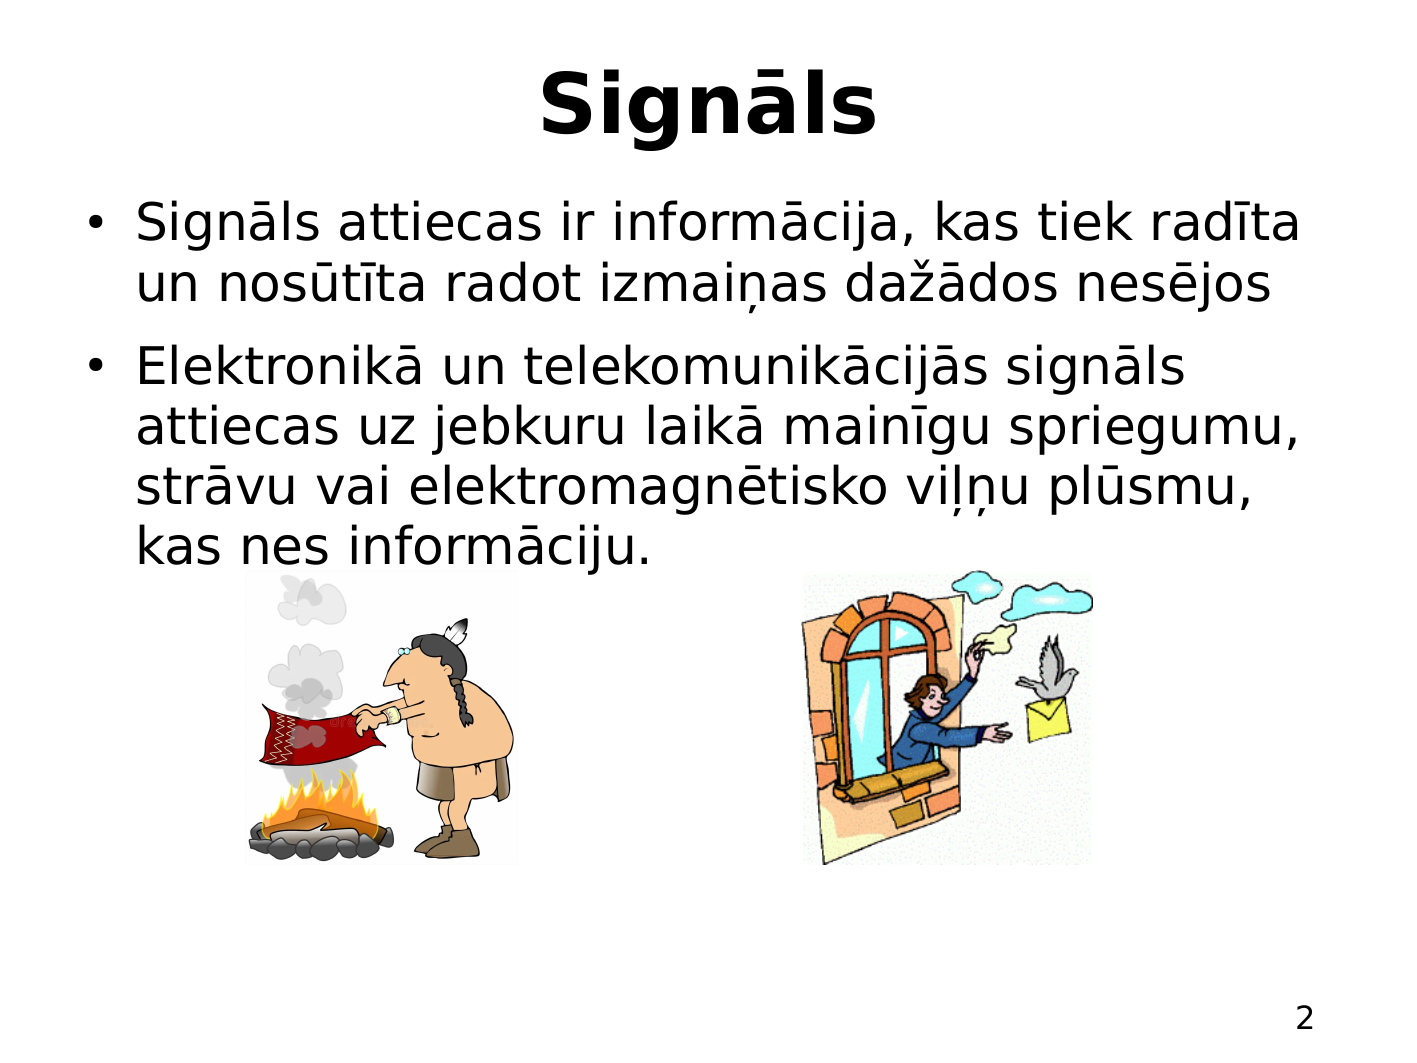

# Signāls
Signāls attiecas ir informācija, kas tiek radīta un nosūtīta radot izmaiņas dažādos nesējos
Elektronikā un telekomunikācijās signāls attiecas uz jebkuru laikā mainīgu spriegumu, strāvu vai elektromagnētisko viļņu plūsmu, kas nes informāciju.